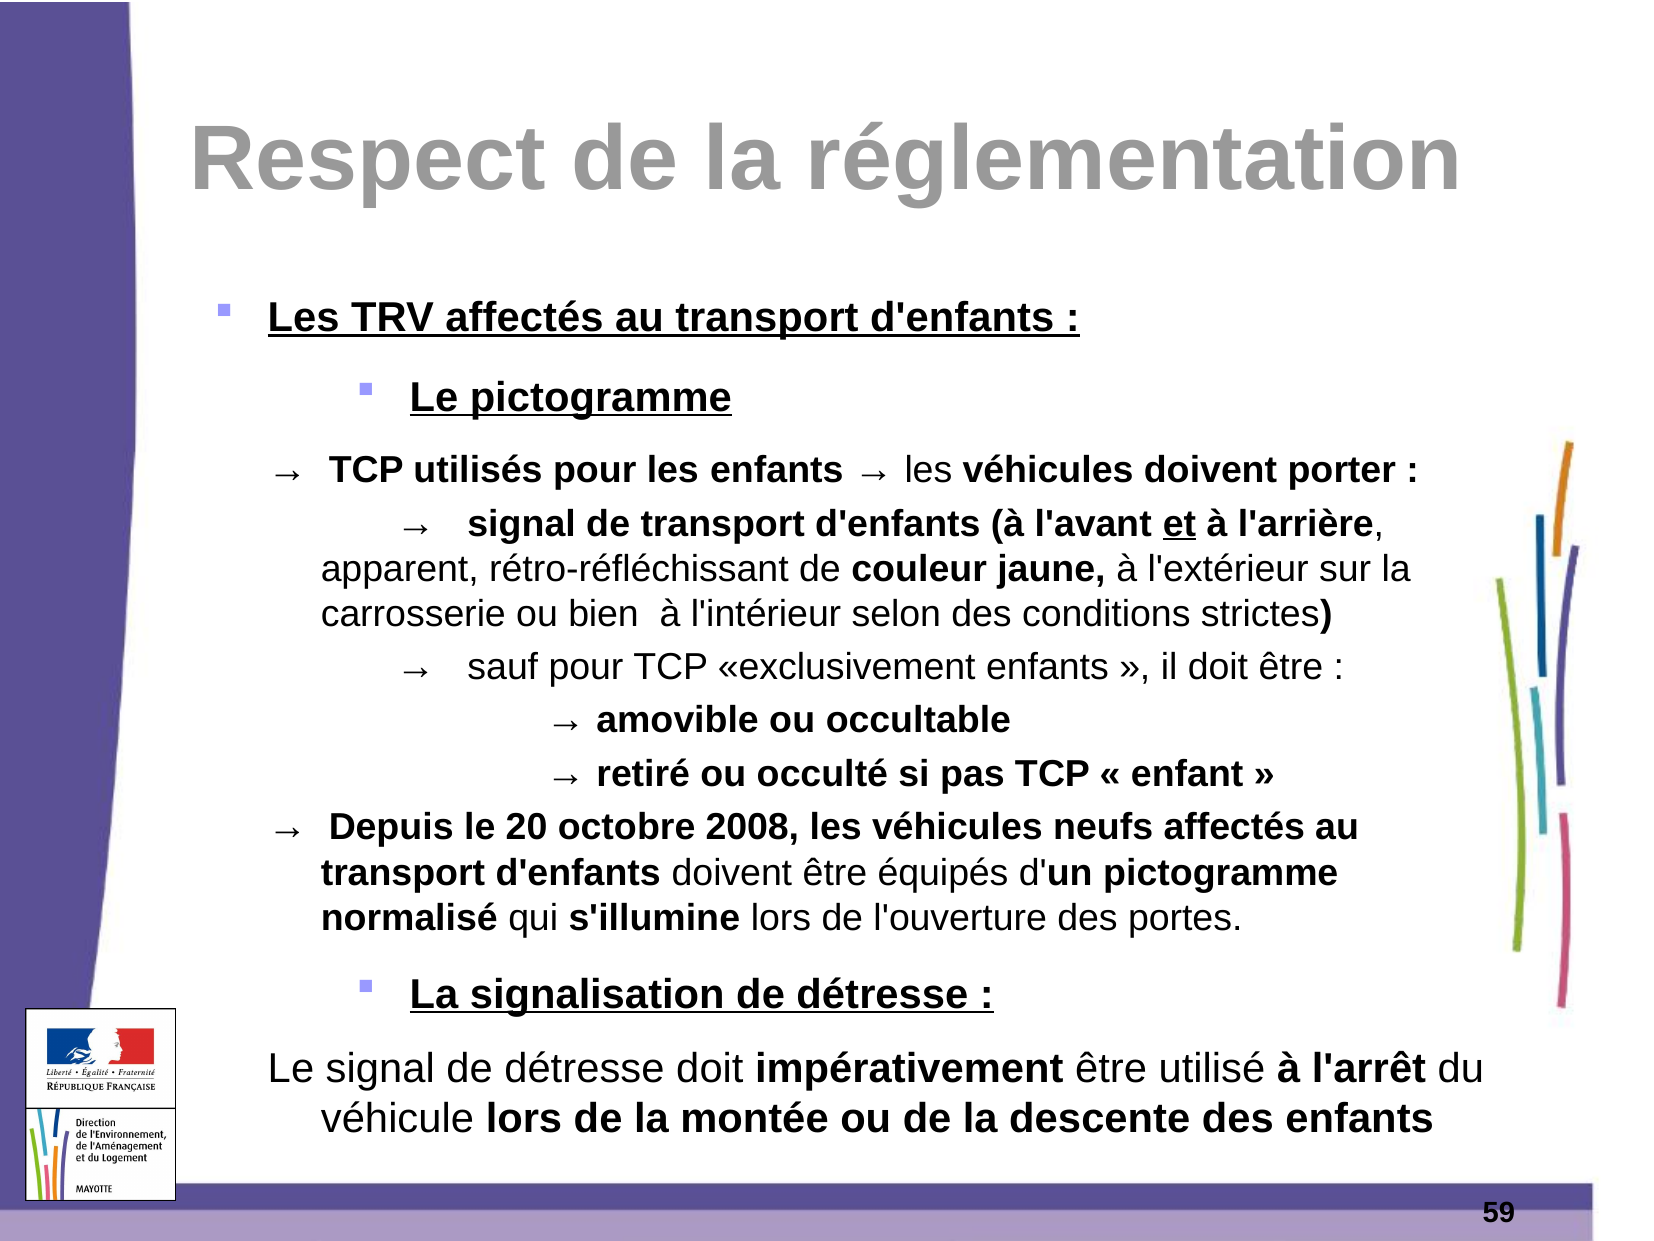

# Respect de la réglementation
Les TRV affectés au transport d'enfants :
Le pictogramme
→ TCP utilisés pour les enfants → les véhicules doivent porter :
 	→ signal de transport d'enfants (à l'avant et à l'arrière, apparent, rétro-réfléchissant de couleur jaune, à l'extérieur sur la carrosserie ou bien à l'intérieur selon des conditions strictes)
 	→ sauf pour TCP «exclusivement enfants », il doit être :
 			→ amovible ou occultable
 			→ retiré ou occulté si pas TCP « enfant »
→ Depuis le 20 octobre 2008, les véhicules neufs affectés au transport d'enfants doivent être équipés d'un pictogramme normalisé qui s'illumine lors de l'ouverture des portes.
La signalisation de détresse :
Le signal de détresse doit impérativement être utilisé à l'arrêt du véhicule lors de la montée ou de la descente des enfants